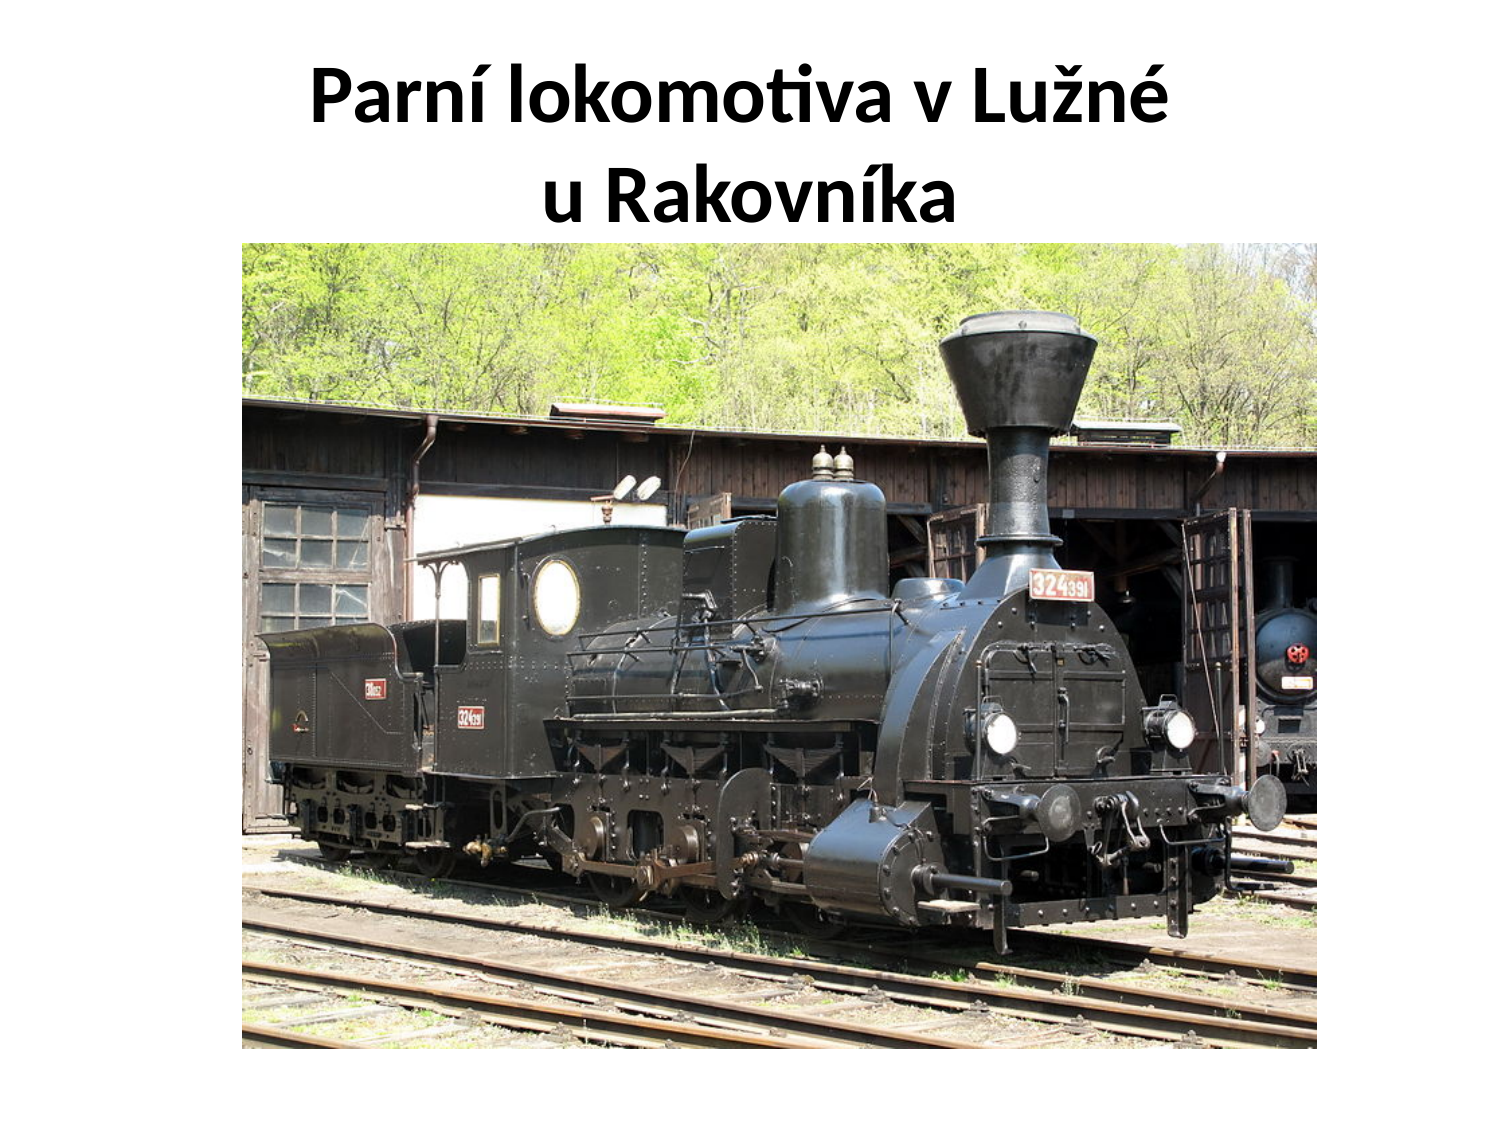

# Parní lokomotiva v Lužné u Rakovníka